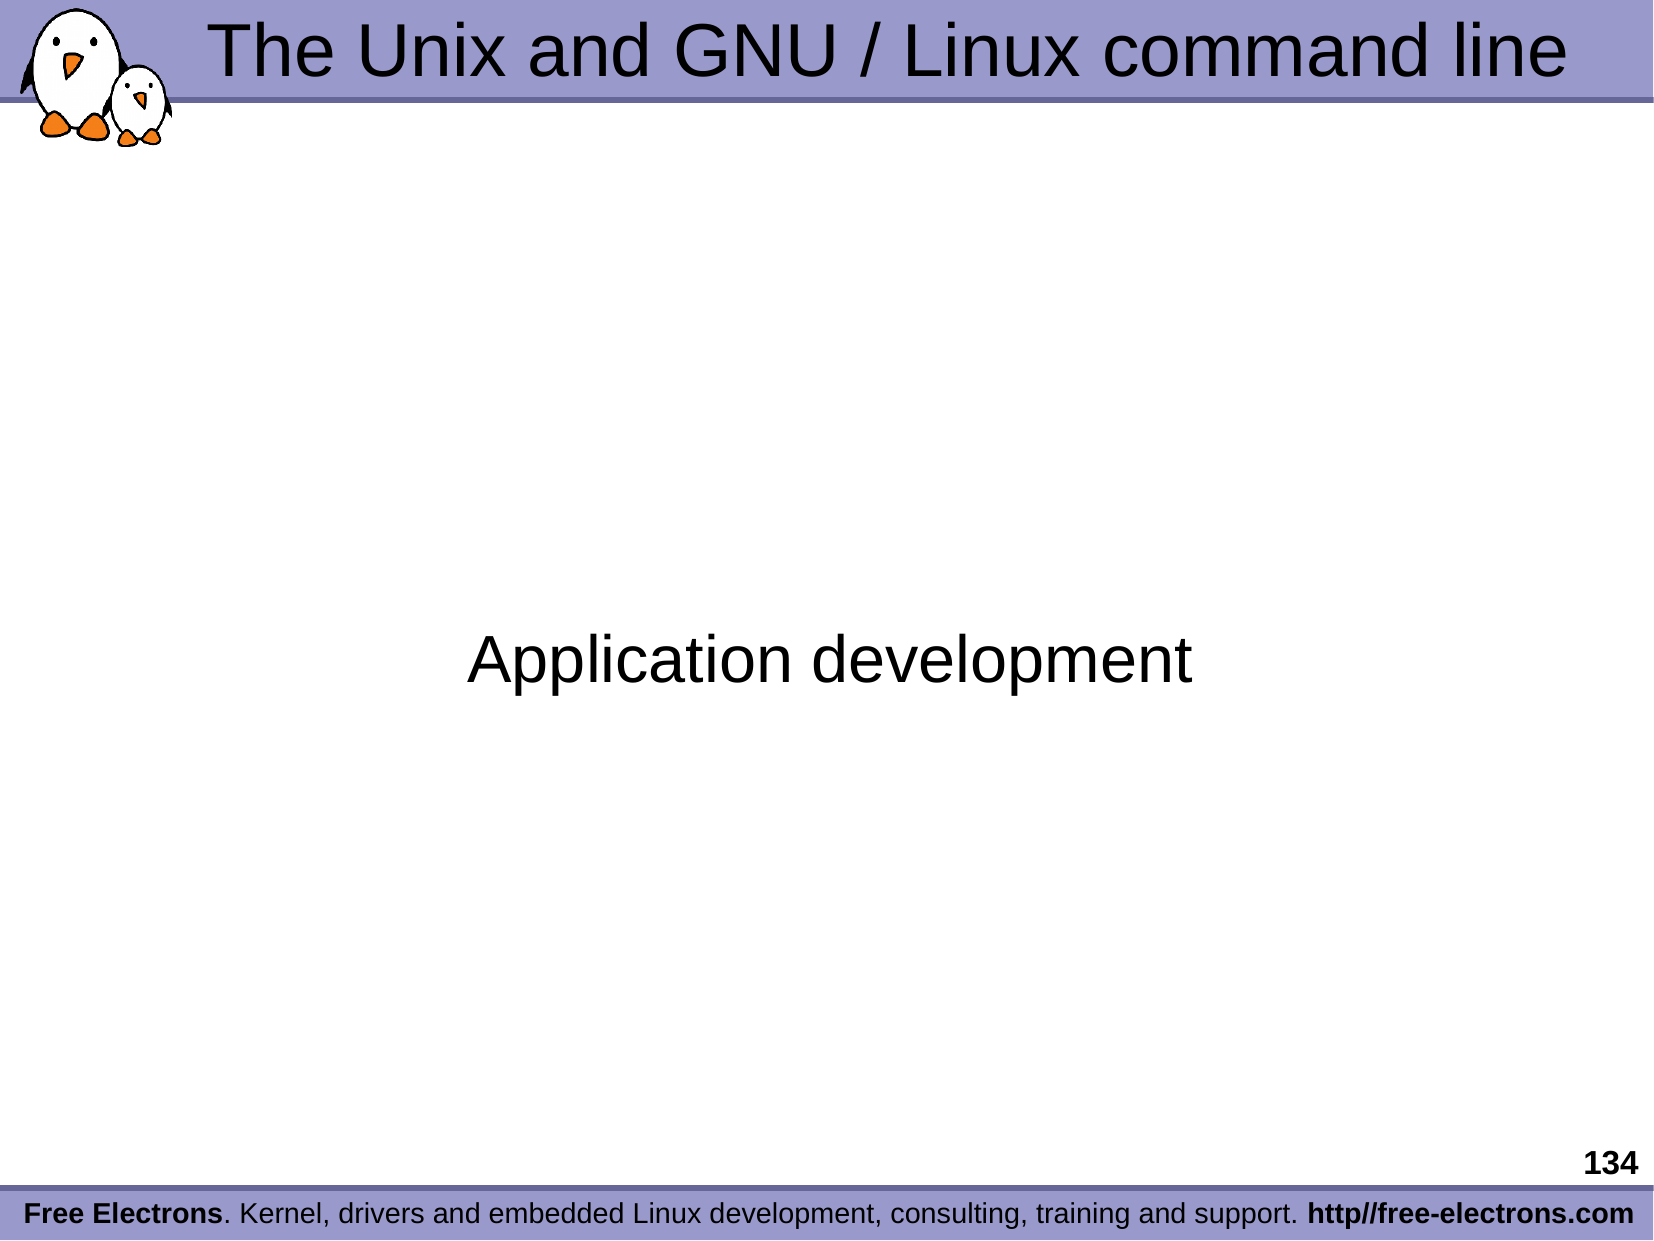

# The Unix and GNU / Linux command line
Application development